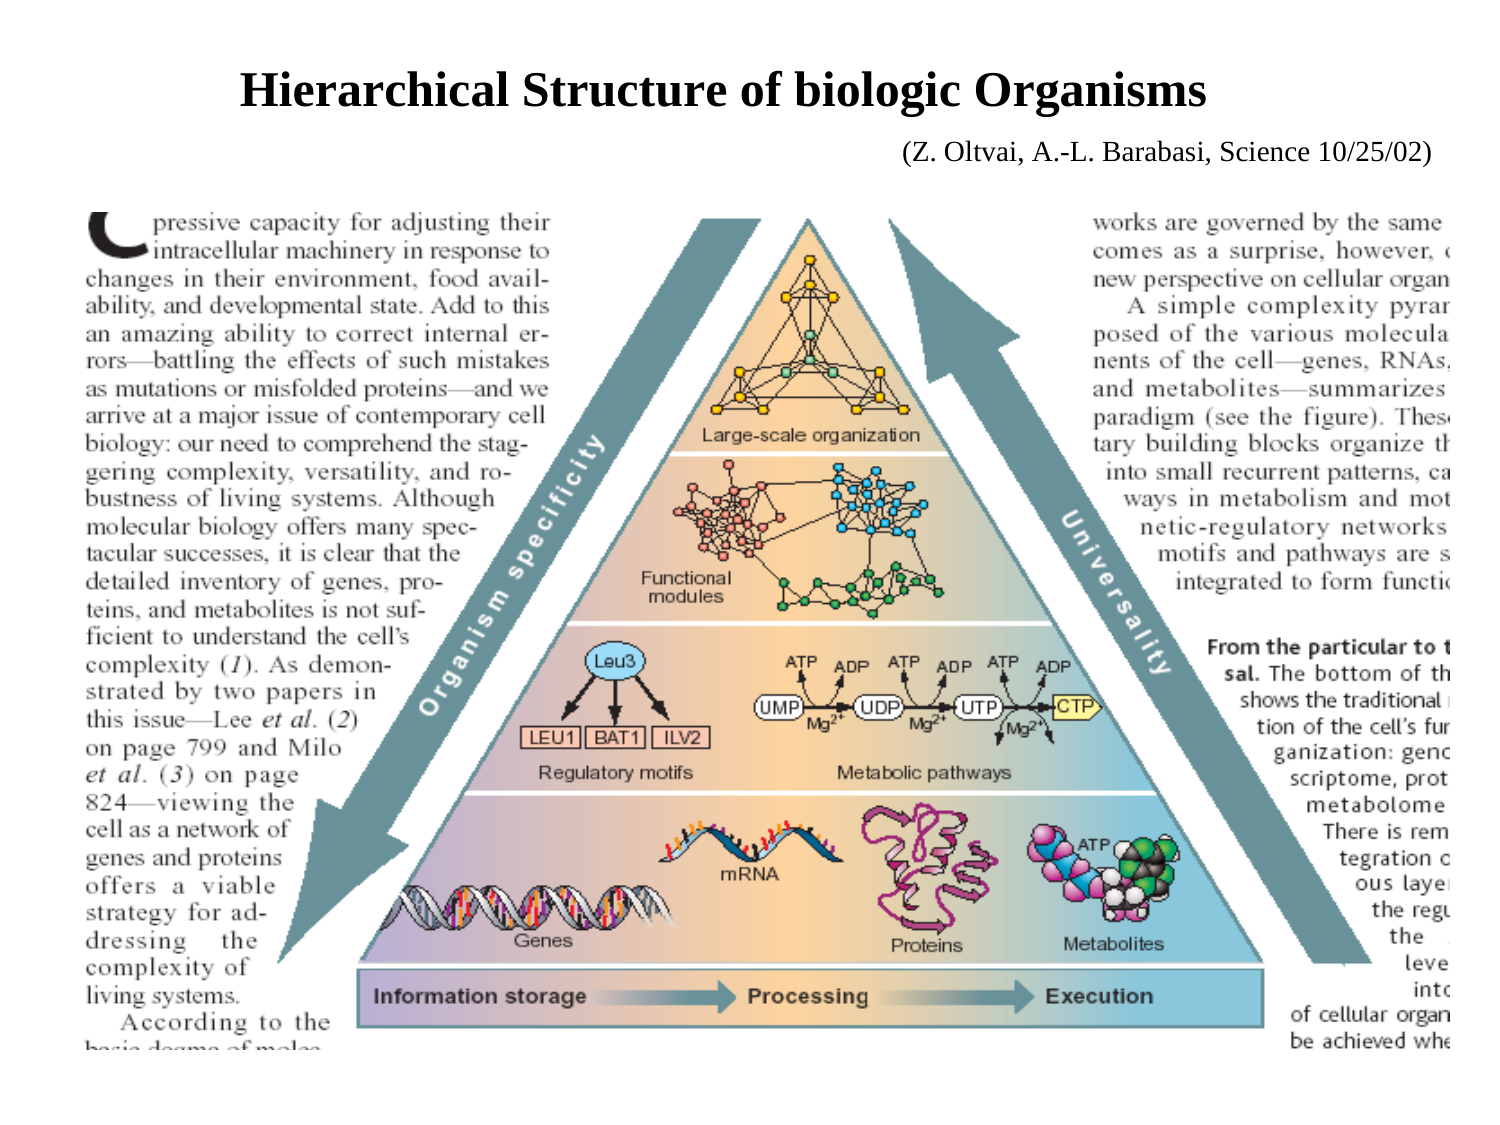

Hierarchical Structure of biologic Organisms
(Z. Oltvai, A.-L. Barabasi, Science 10/25/02)